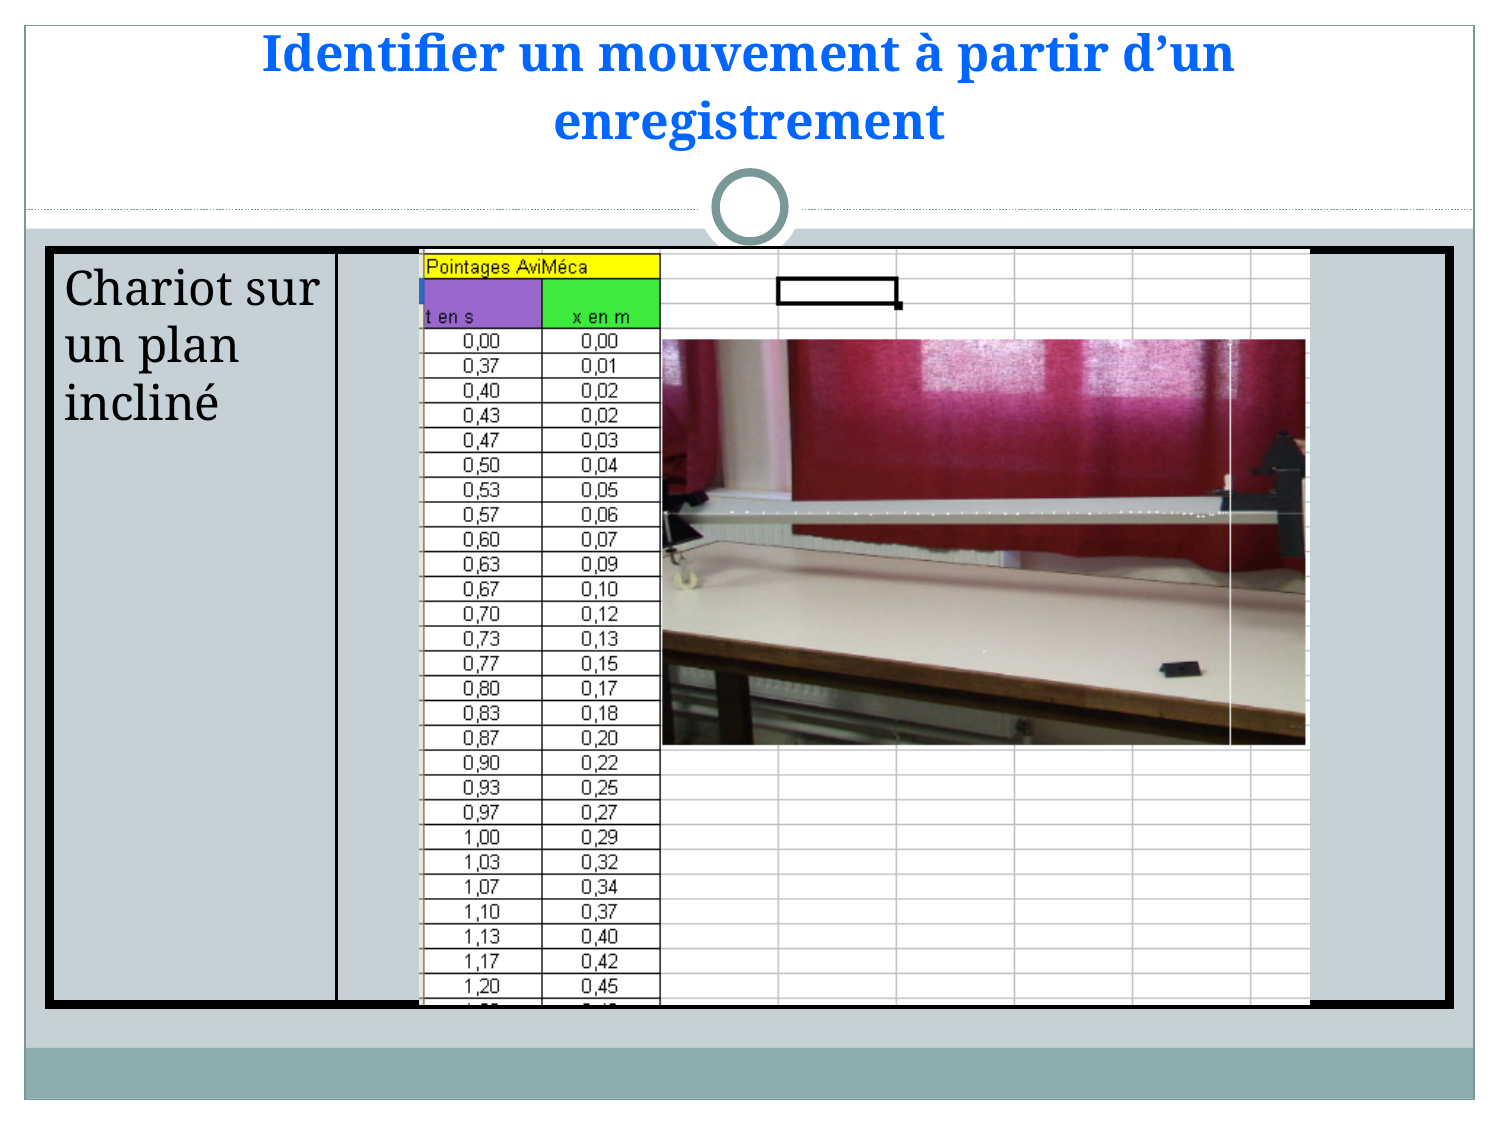

# Identifier un mouvement à partir d’un enregistrement
| Chariot sur un plan incliné | |
| --- | --- |